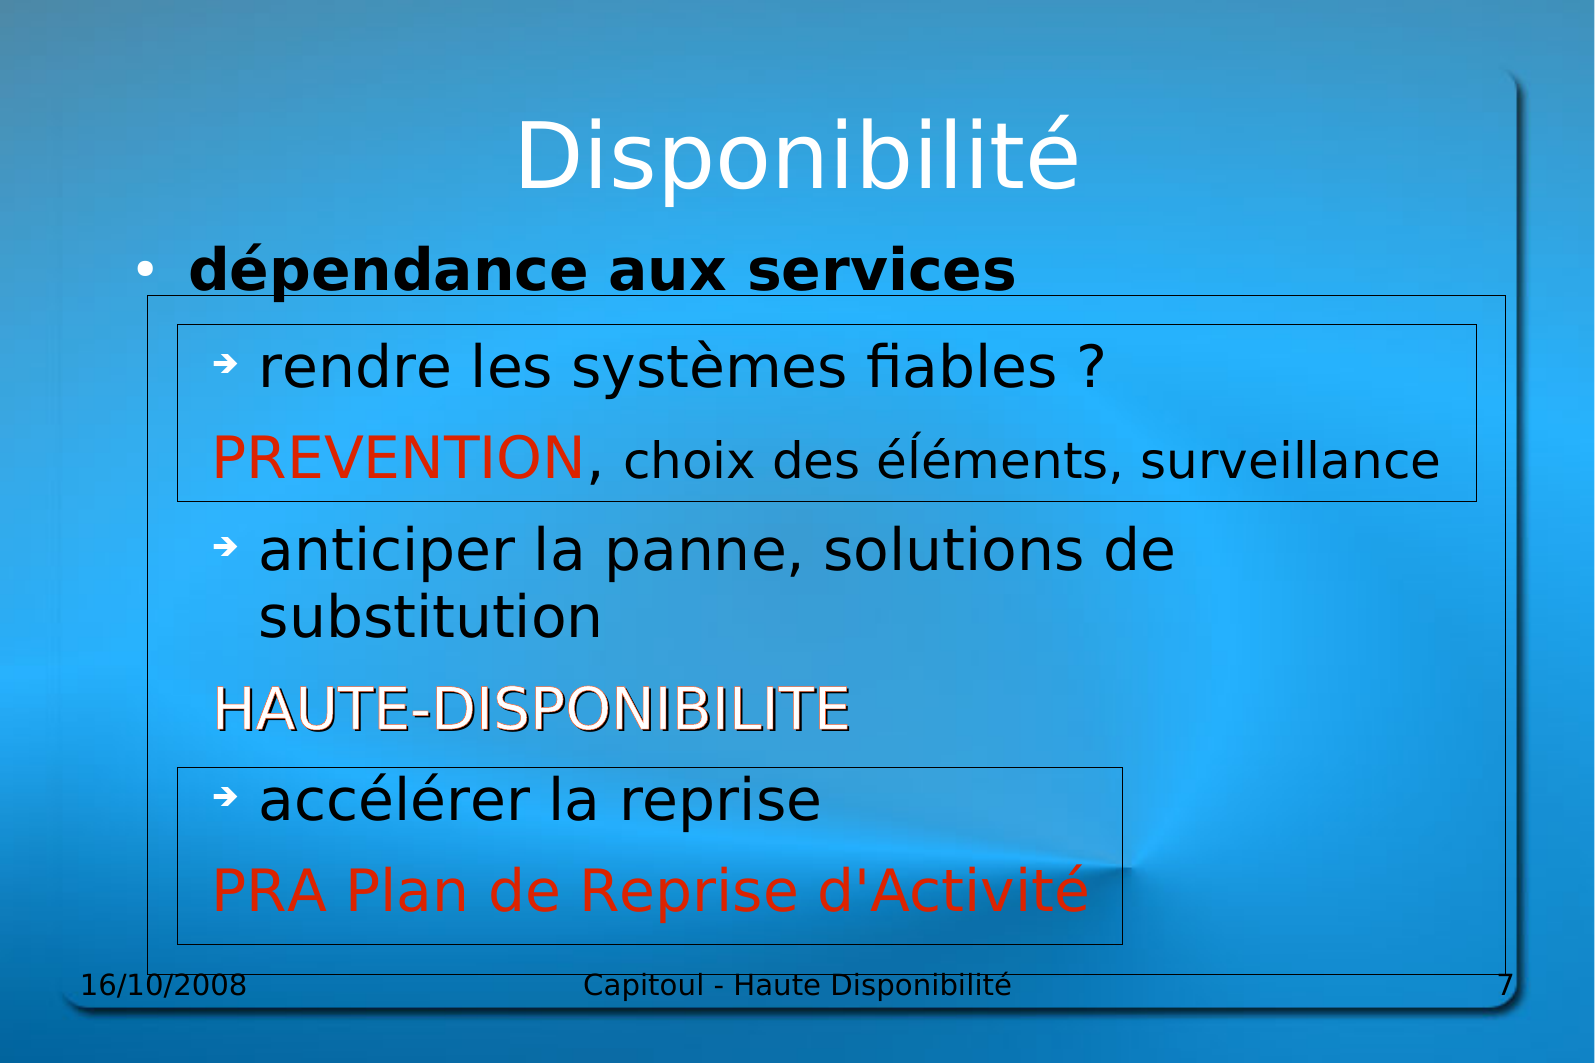

# Disponibilité
dépendance aux services
rendre les systèmes fiables ?
PREVENTION, choix des éĺéments, surveillance
anticiper la panne, solutions de substitution
HAUTE-DISPONIBILITE
accélérer la reprise
PRA Plan de Reprise d'Activité
16/10/2008
Capitoul - Haute Disponibilité
7